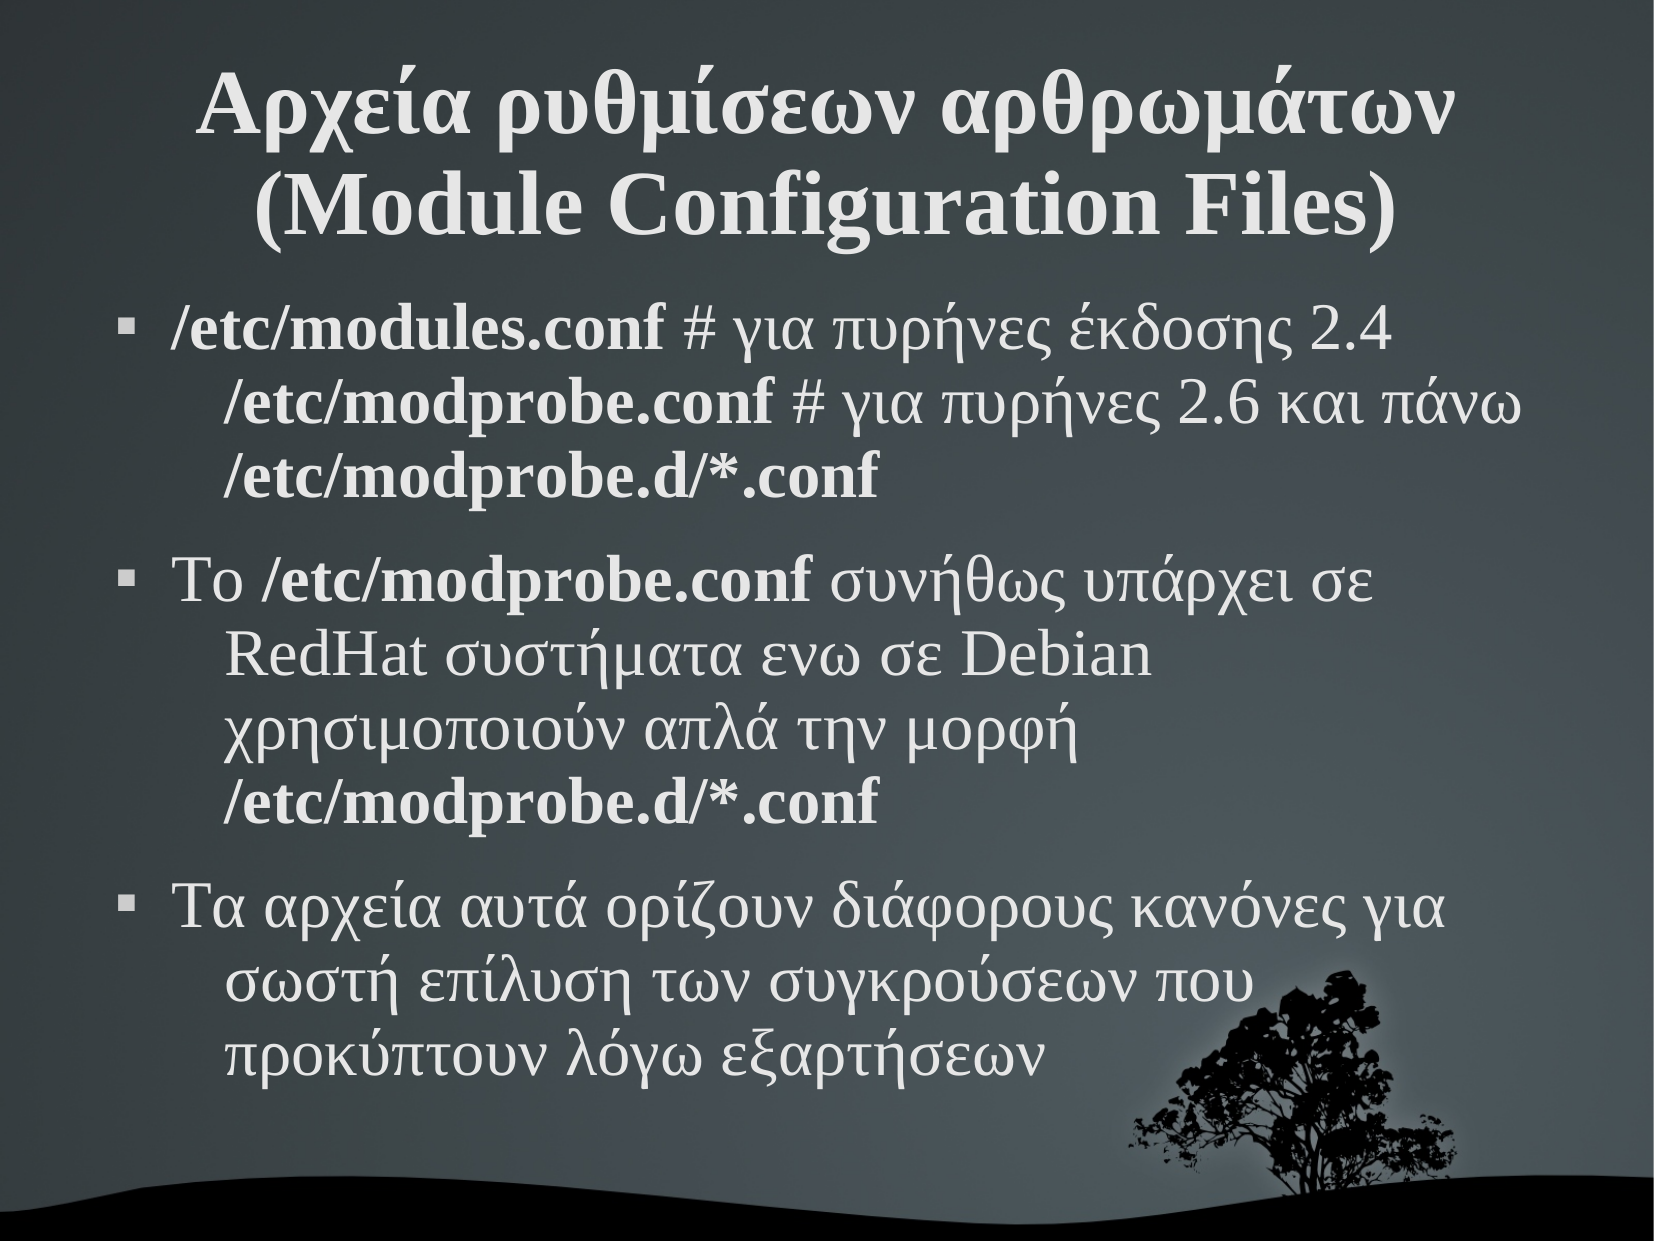

# Αρχεία ρυθμίσεων αρθρωμάτων (Module Configuration Files)
/etc/modules.conf # για πυρήνες έκδοσης 2.4
/etc/modprobe.conf # για πυρήνες 2.6 και πάνω
/etc/modprobe.d/*.conf
Το /etc/modprobe.conf συνήθως υπάρχει σε RedHat συστήματα ενω σε Debian χρησιμοποιούν απλά την μορφή /etc/modprobe.d/*.conf
Τα αρχεία αυτά ορίζουν διάφορους κανόνες για σωστή επίλυση των συγκρούσεων που προκύπτουν λόγω εξαρτήσεων